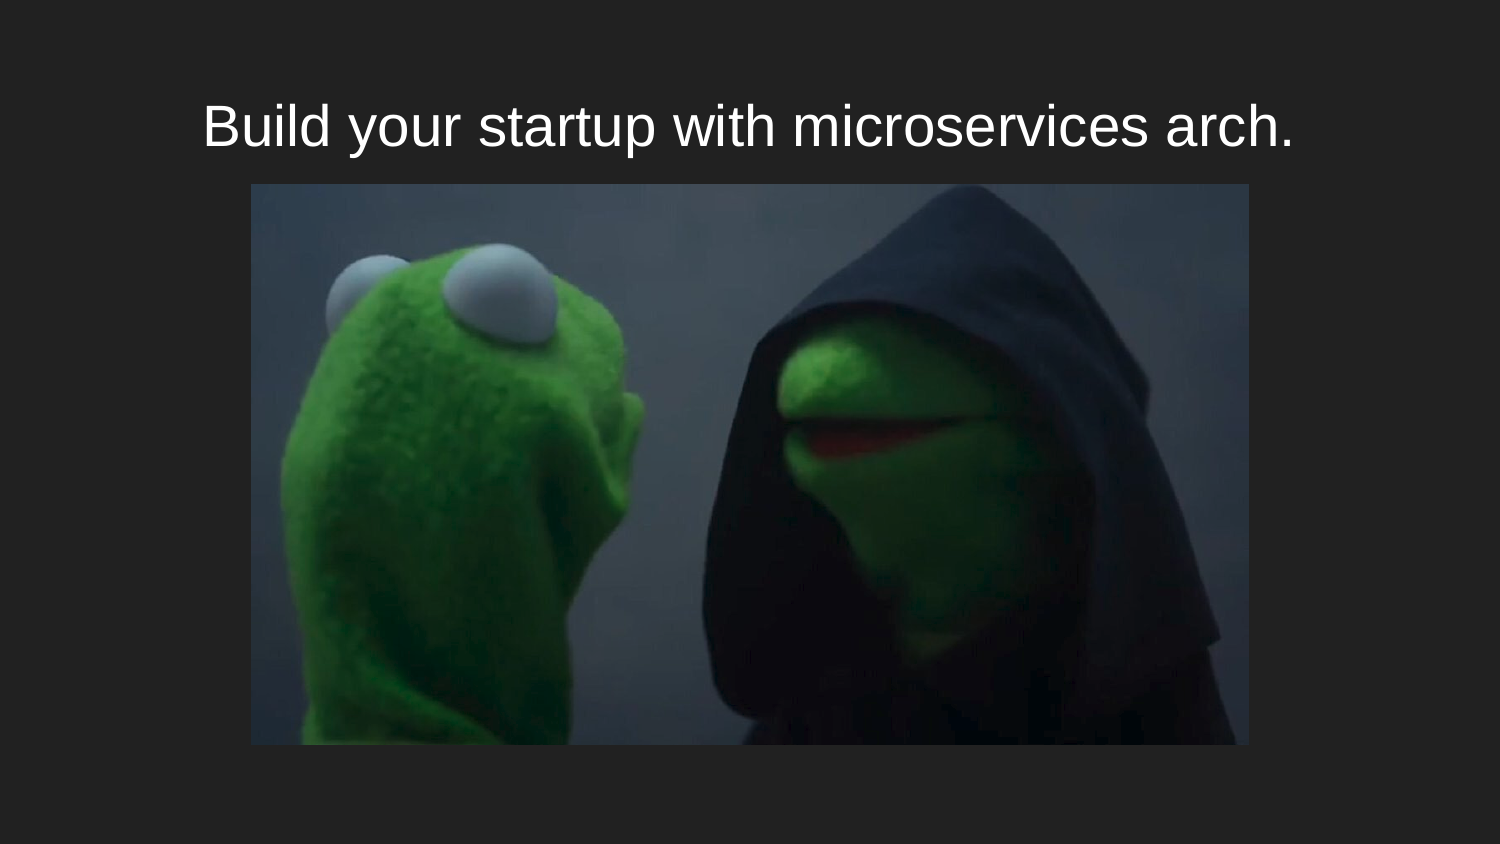

# Build your startup with microservices arch.